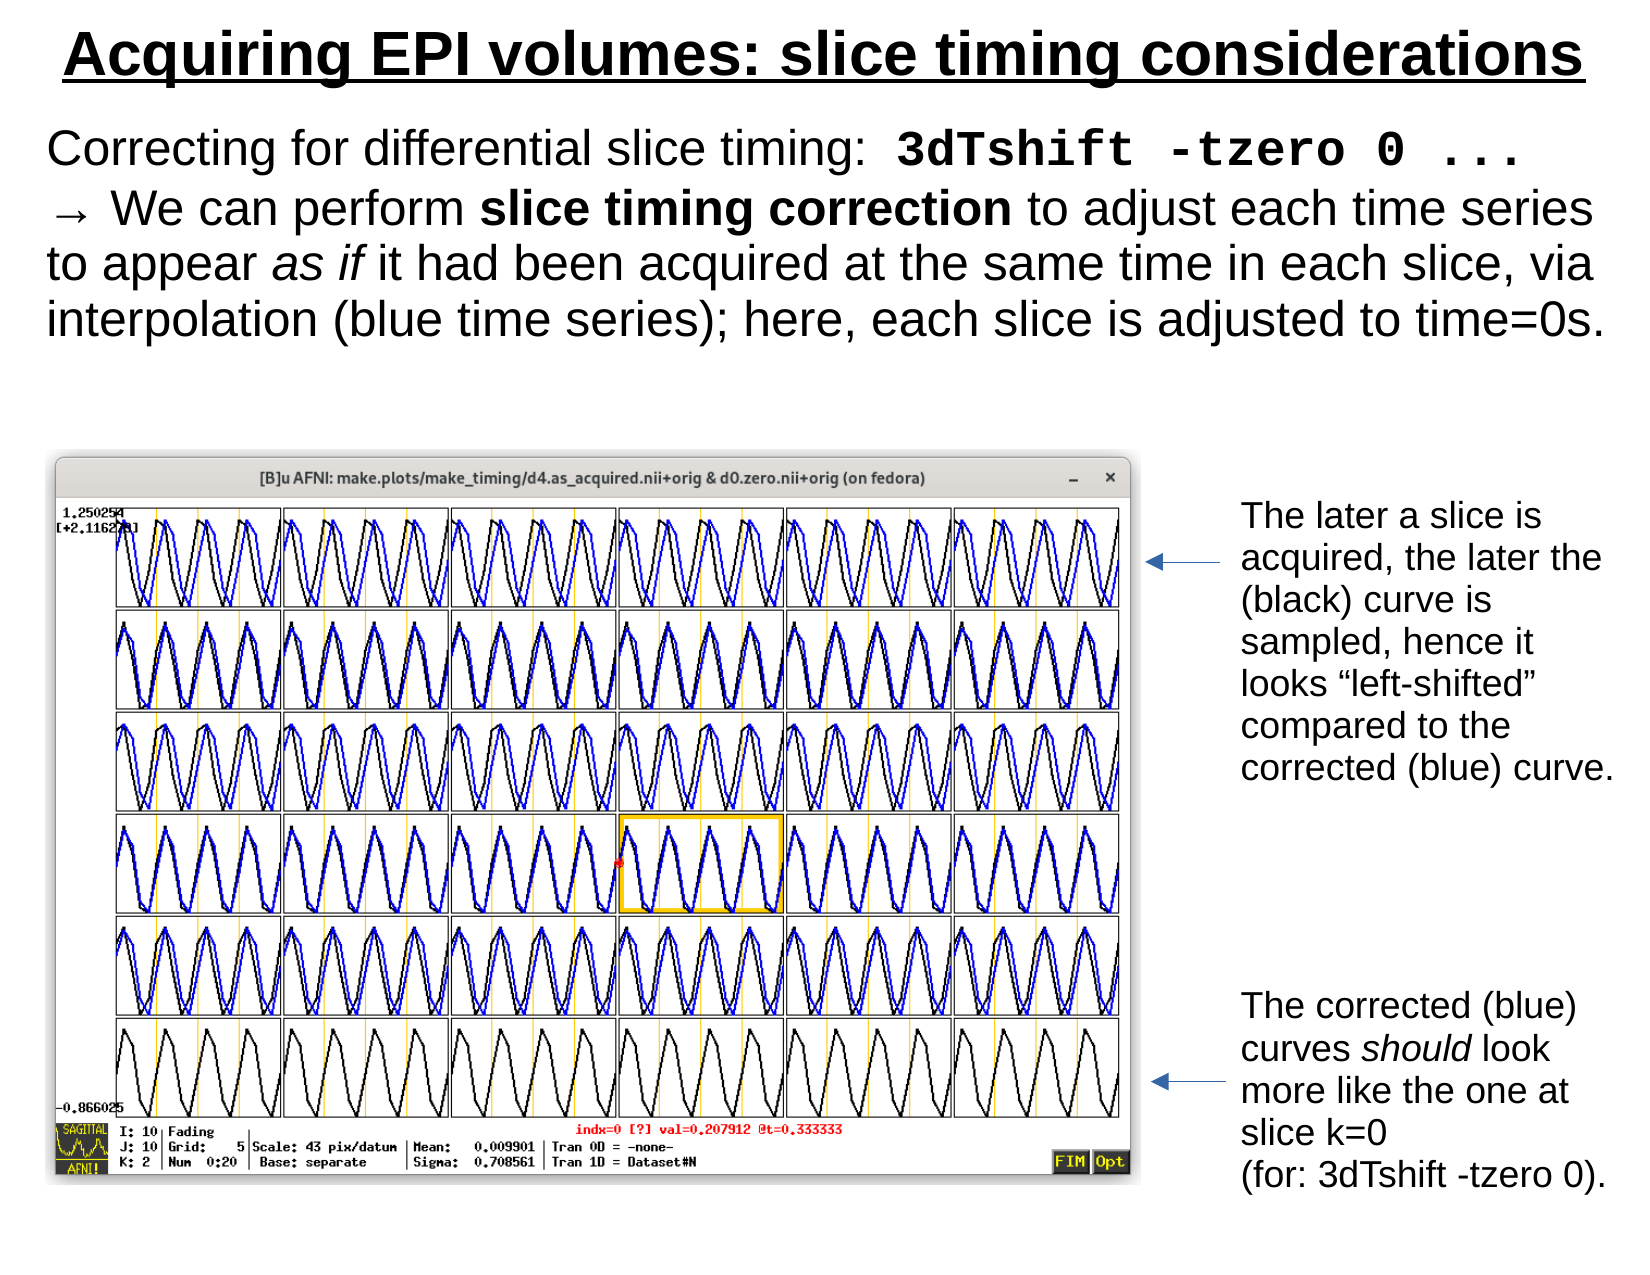

Acquiring EPI volumes: slice timing considerations
Correcting for differential slice timing: 3dTshift -tzero 0 ...
→ We can perform slice timing correction to adjust each time series to appear as if it had been acquired at the same time in each slice, via interpolation (blue time series); here, each slice is adjusted to time=0s.
The later a slice is acquired, the later the (black) curve is sampled, hence it looks “left-shifted” compared to the corrected (blue) curve.
The corrected (blue) curves should look more like the one at slice k=0
(for: 3dTshift -tzero 0).